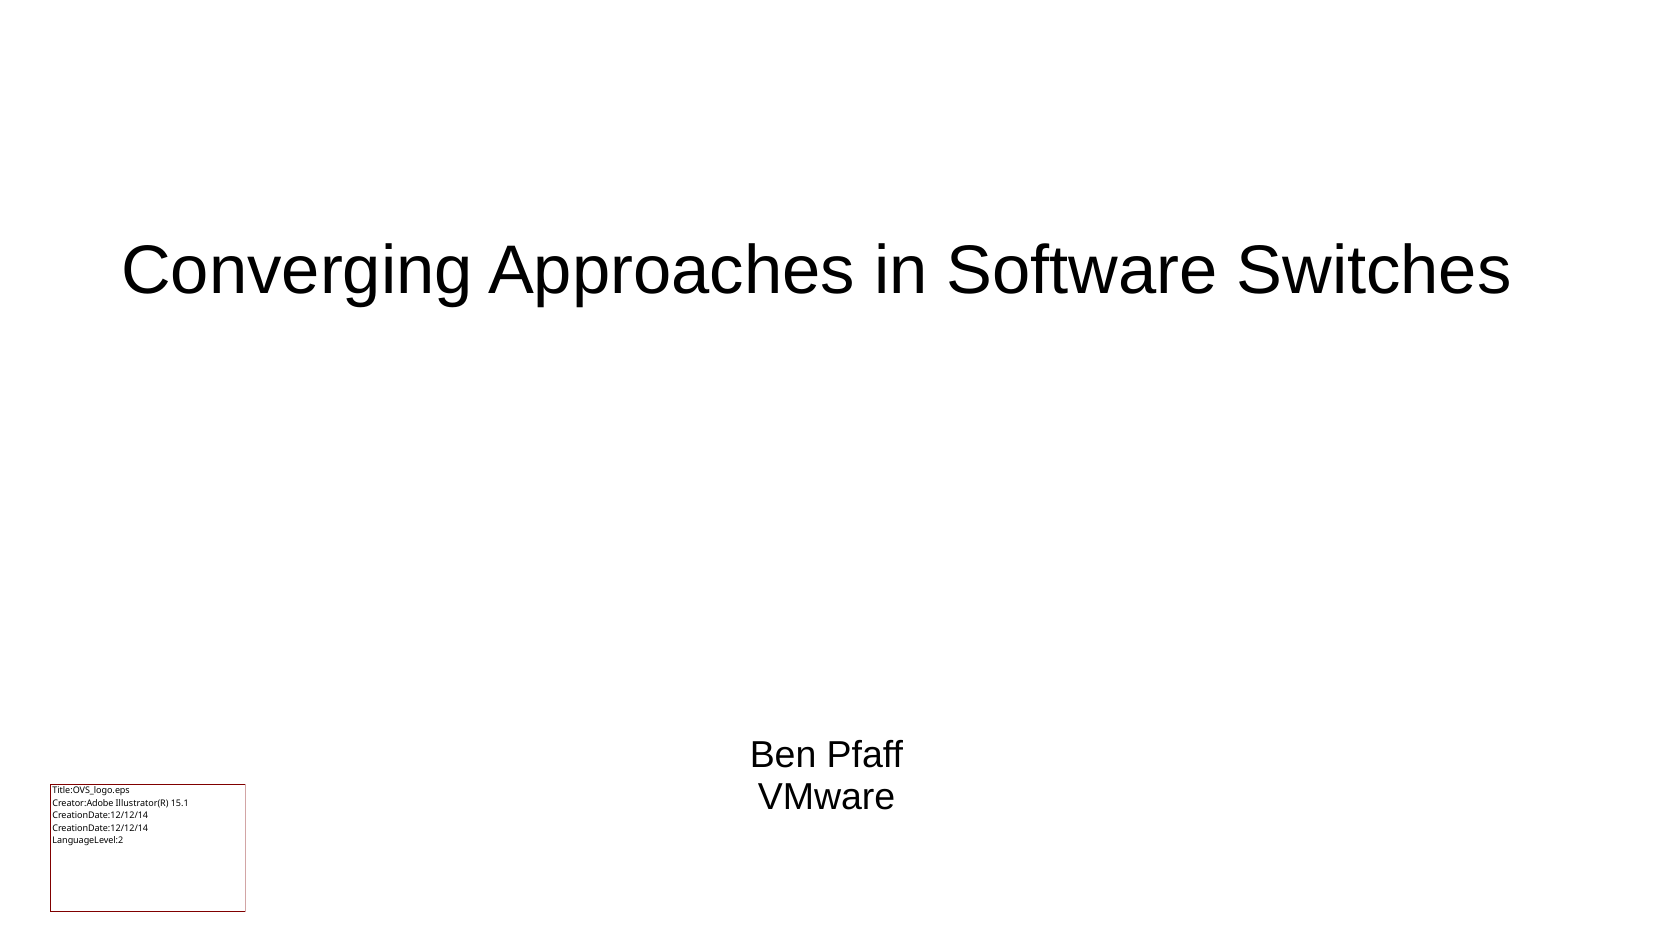

# Converging Approaches in Software Switches
Ben Pfaff
VMware